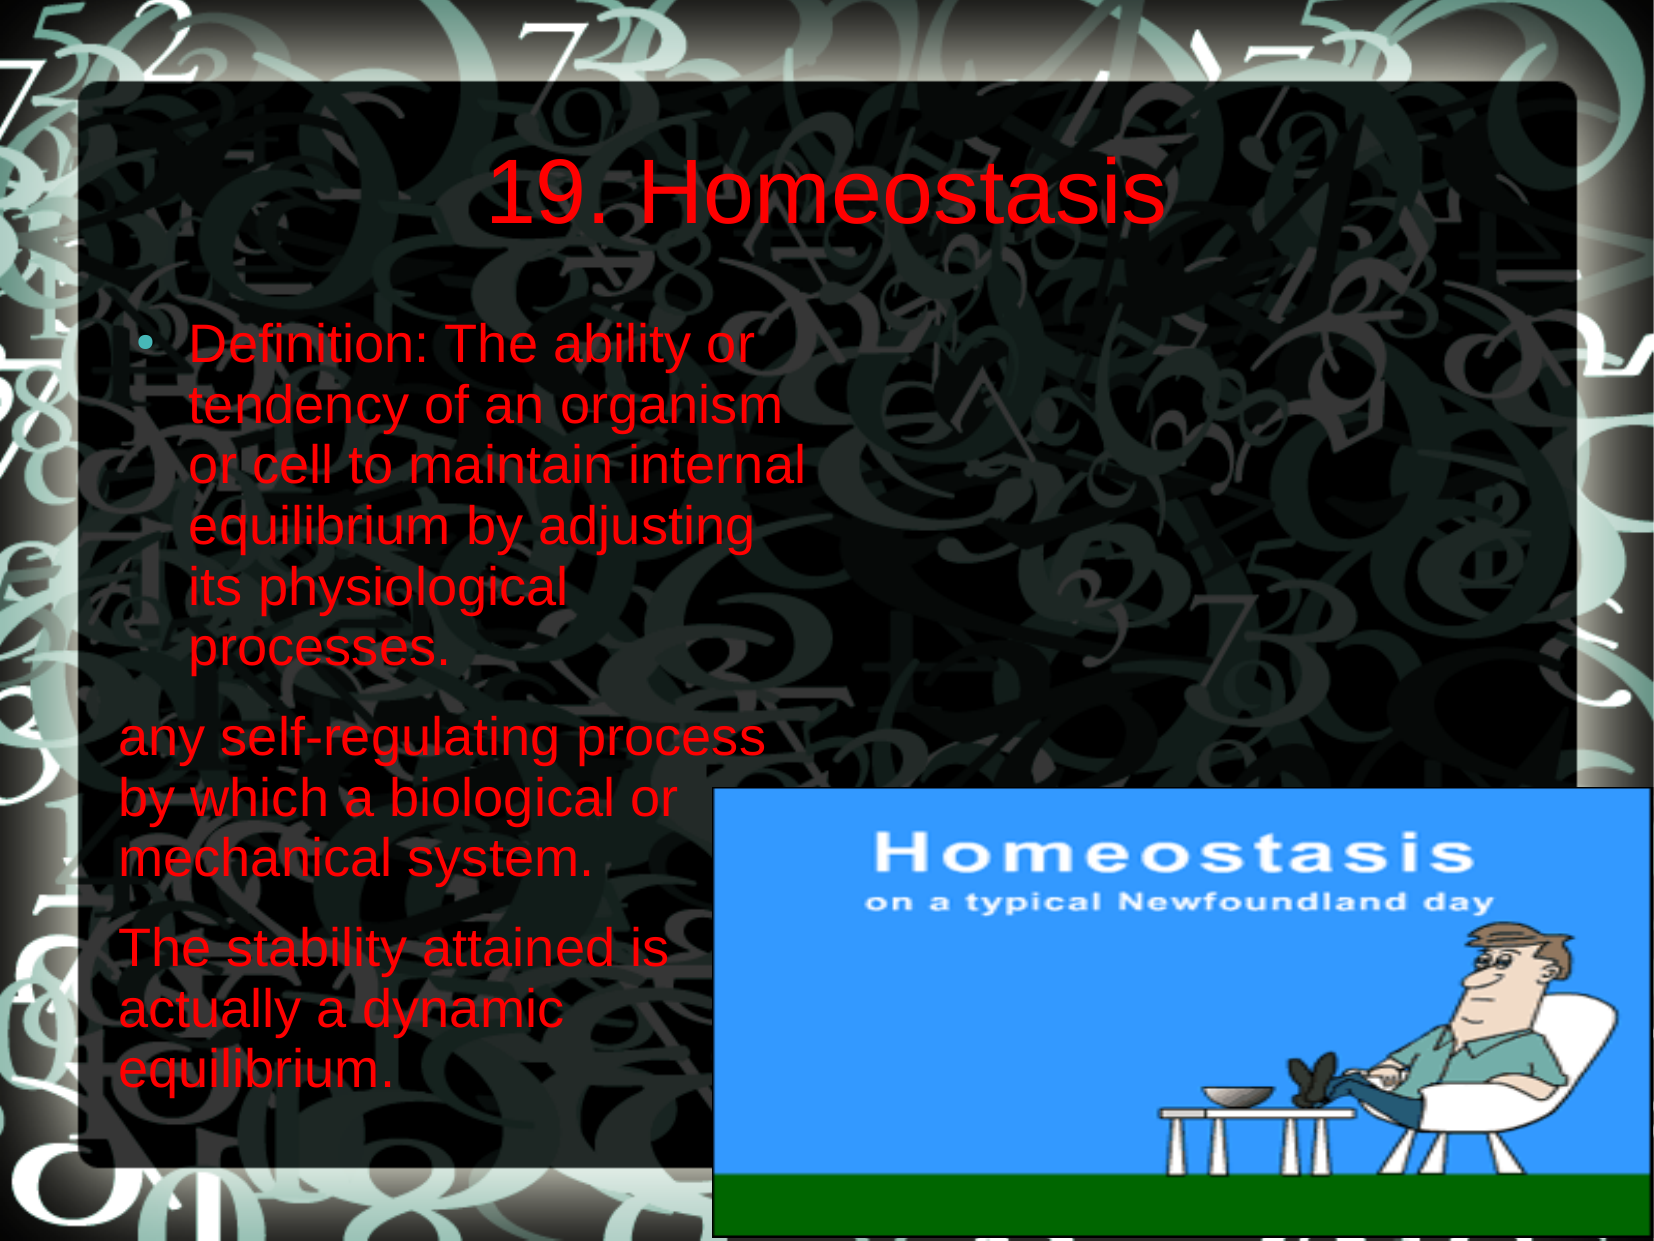

# 19. Homeostasis
Definition: The ability or tendency of an organism or cell to maintain internal equilibrium by adjusting its physiological processes.
any self-regulating process by which a biological or mechanical system.
The stability attained is actually a dynamic equilibrium.